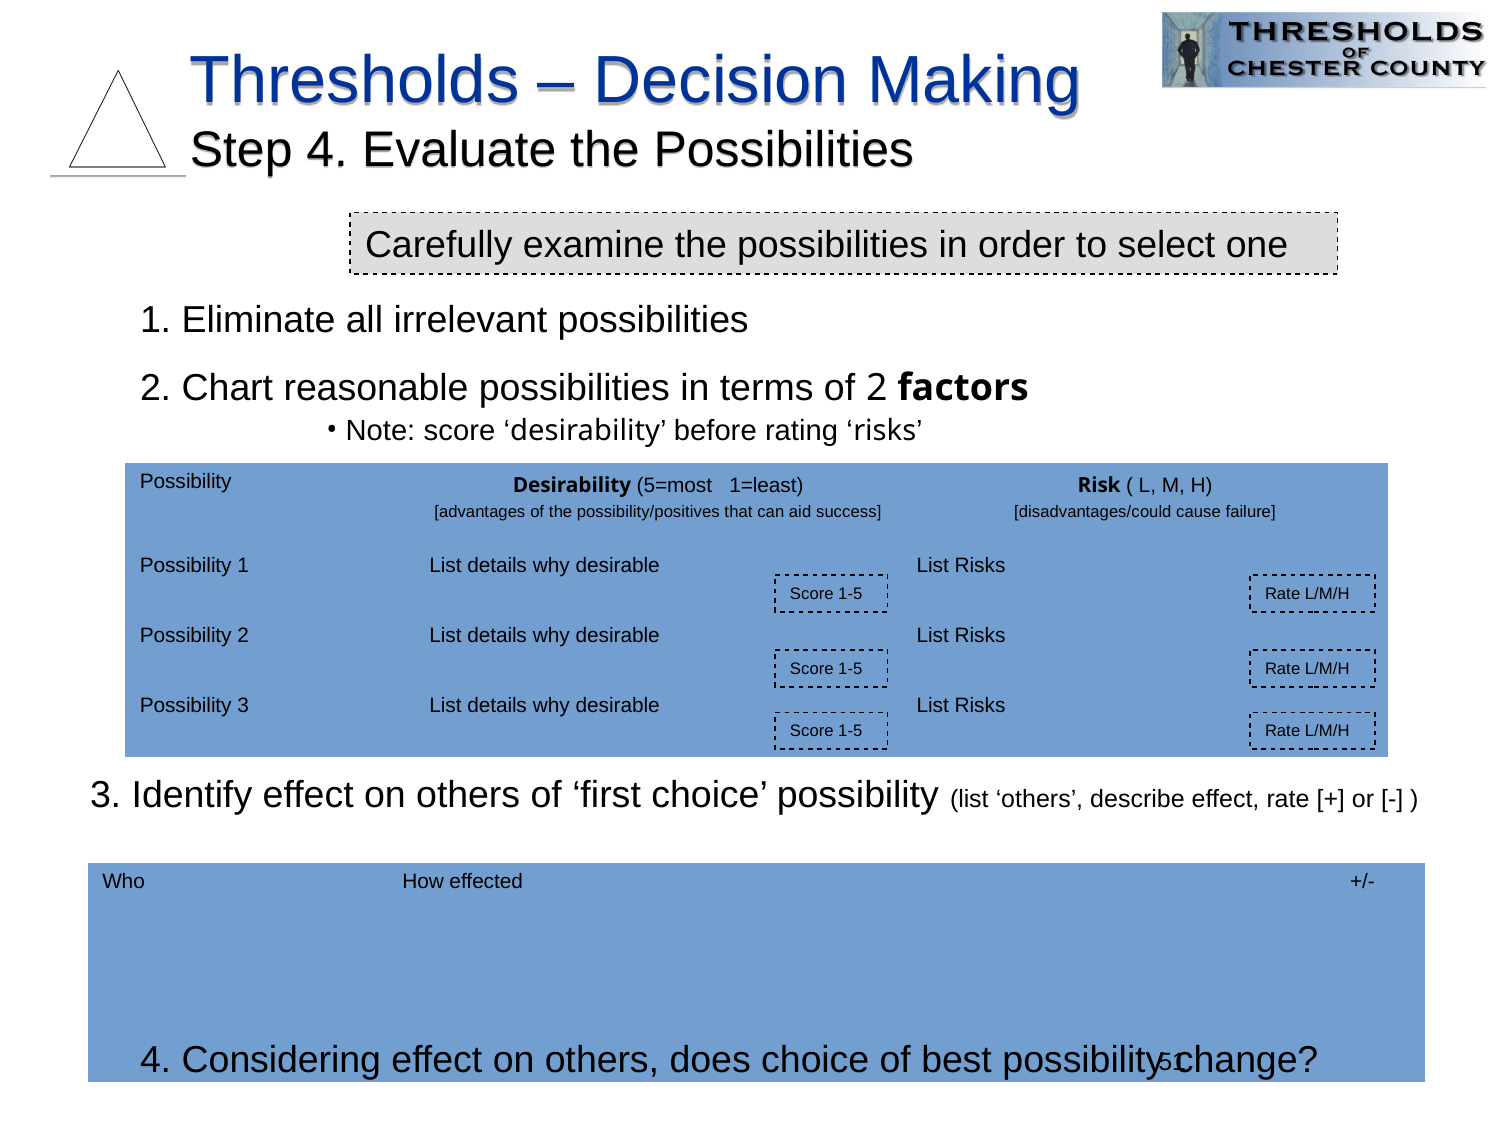

# Thresholds – Decision Making Step 4. Evaluate the Possibilities
Carefully examine the possibilities in order to select one
1. Eliminate all irrelevant possibilities
2. Chart reasonable possibilities in terms of 2 factors
Note: score ‘desirability’ before rating ‘risks’
| Possibility | Desirability (5=most 1=least) [advantages of the possibility/positives that can aid success] | Risk ( L, M, H) [disadvantages/could cause failure] |
| --- | --- | --- |
| Possibility 1 | List details why desirable | List Risks |
| Possibility 2 | List details why desirable | List Risks |
| Possibility 3 | List details why desirable | List Risks |
Score 1-5
Rate L/M/H
Score 1-5
Rate L/M/H
Score 1-5
Rate L/M/H
3. Identify effect on others of ‘first choice’ possibility (list ‘others’, describe effect, rate [+] or [-] )
| Who | How effected | +/- |
| --- | --- | --- |
| | | |
| | | |
| | | |
4. Considering effect on others, does choice of best possibility change?